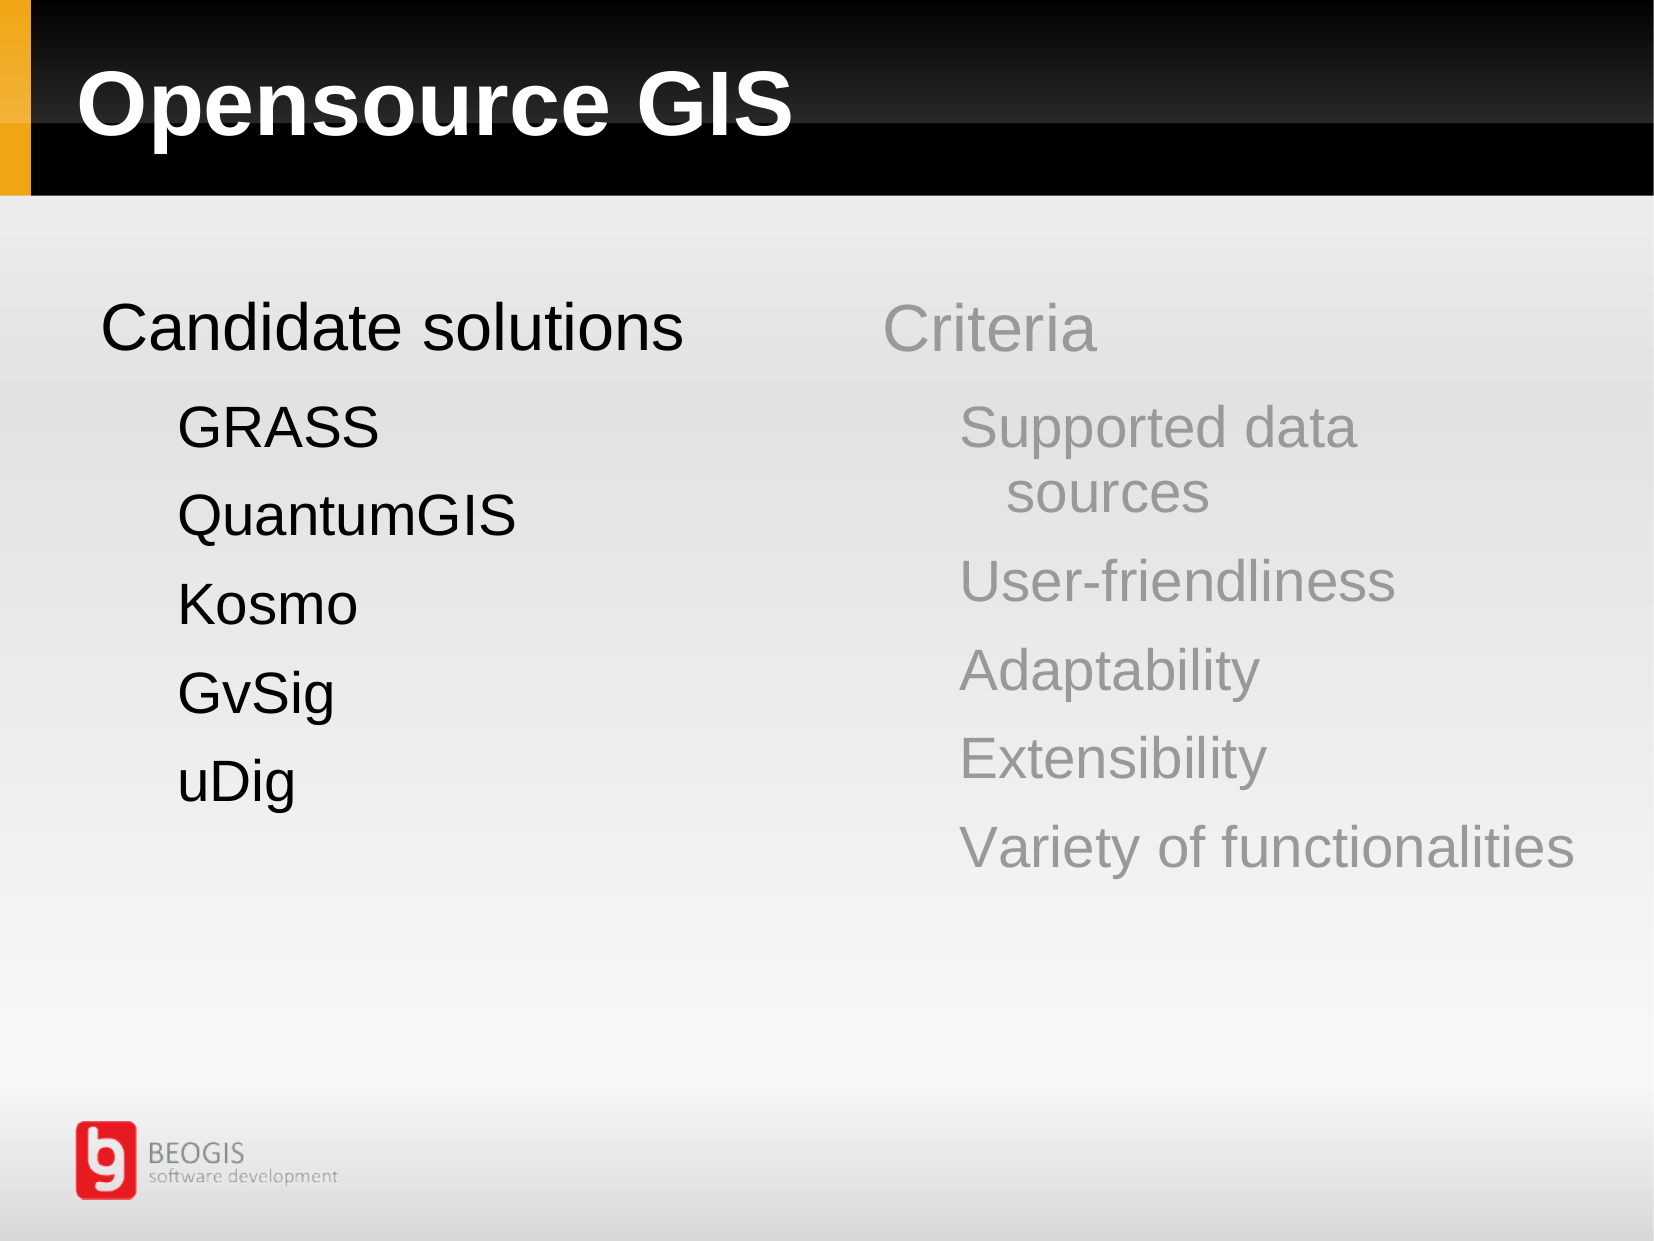

# Opensource GIS
Candidate solutions
GRASS
QuantumGIS
Kosmo
GvSig
uDig
Criteria
Supported data sources
User-friendliness
Adaptability
Extensibility
Variety of functionalities